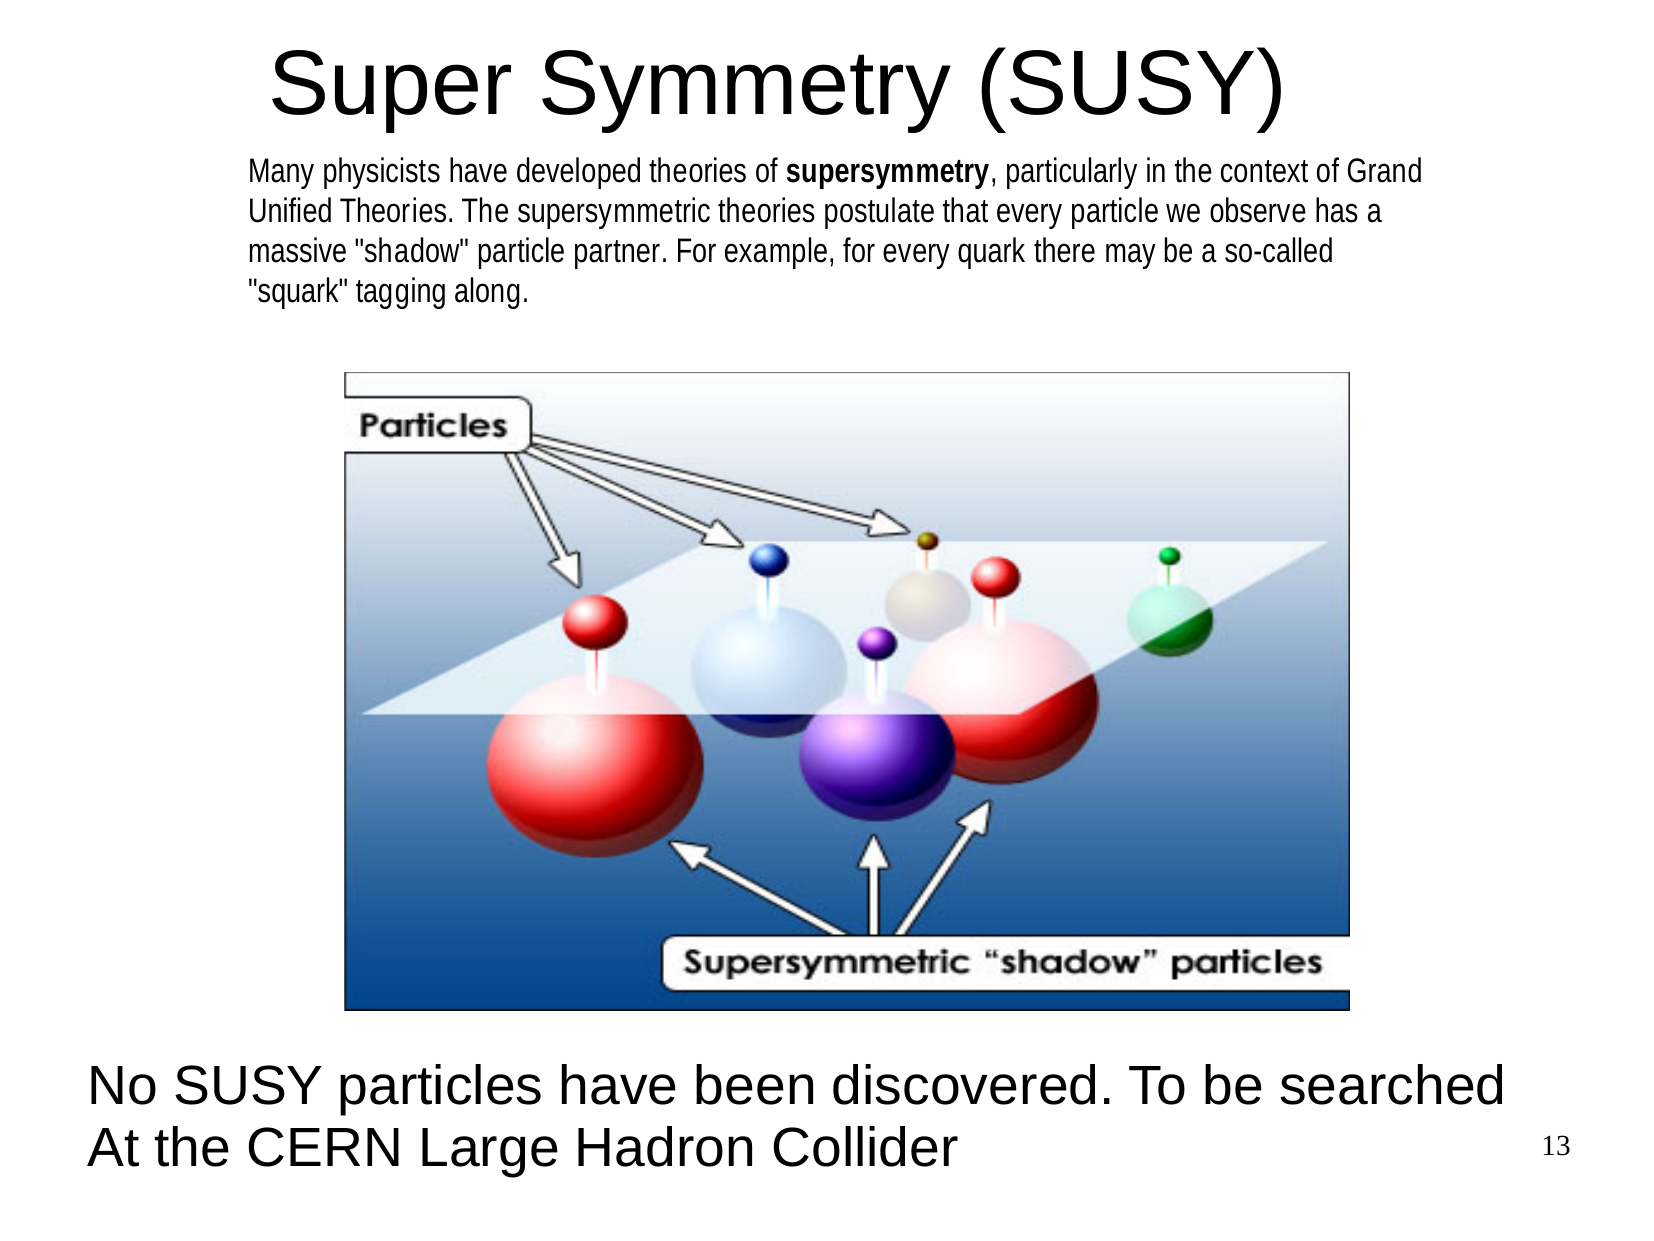

# Super Symmetry (SUSY)
No SUSY particles have been discovered. To be searched
At the CERN Large Hadron Collider
13